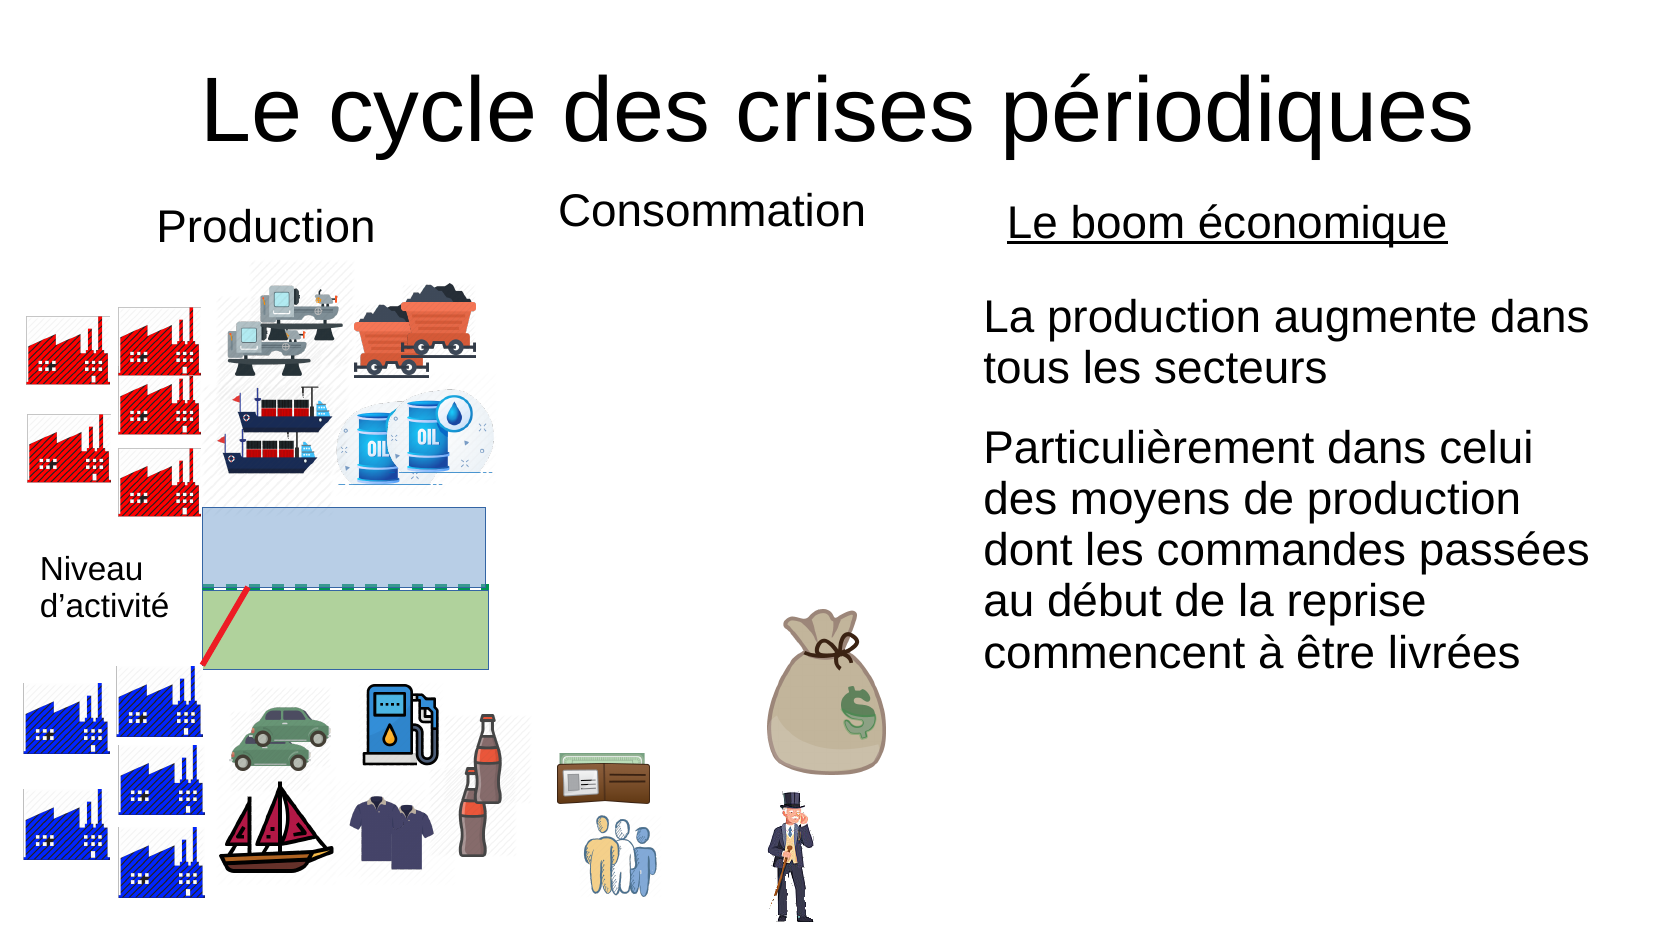

# Le cycle des crises périodiques
Consommation
Le boom économique
Production
La production augmente dans tous les secteurs
Particulièrement dans celui des moyens de production dont les commandes passées au début de la reprise commencent à être livrées
Niveau d’activité